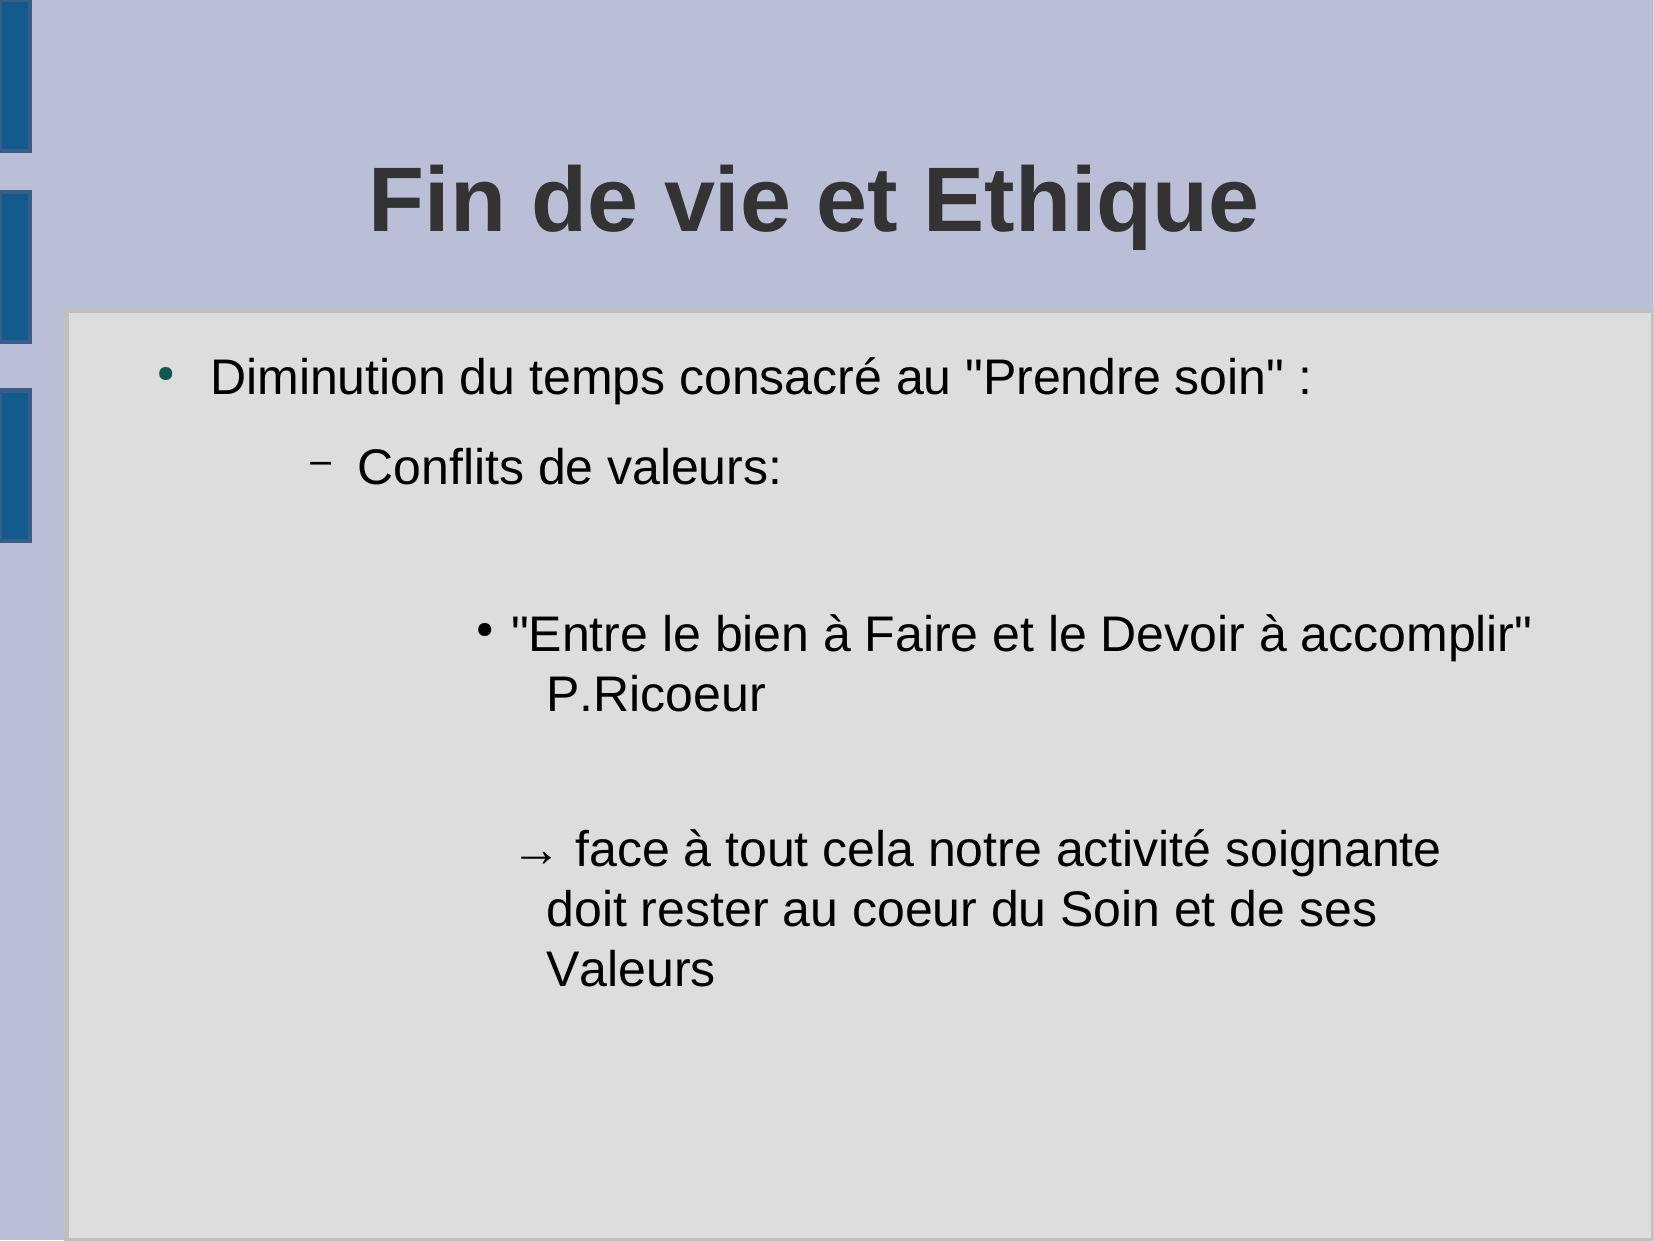

# Fin de vie et Ethique
Diminution du temps consacré au "Prendre soin" :
Conflits de valeurs:
"Entre le bien à Faire et le Devoir à accomplir" P.Ricoeur
→ face à tout cela notre activité soignante doit rester au coeur du Soin et de ses Valeurs